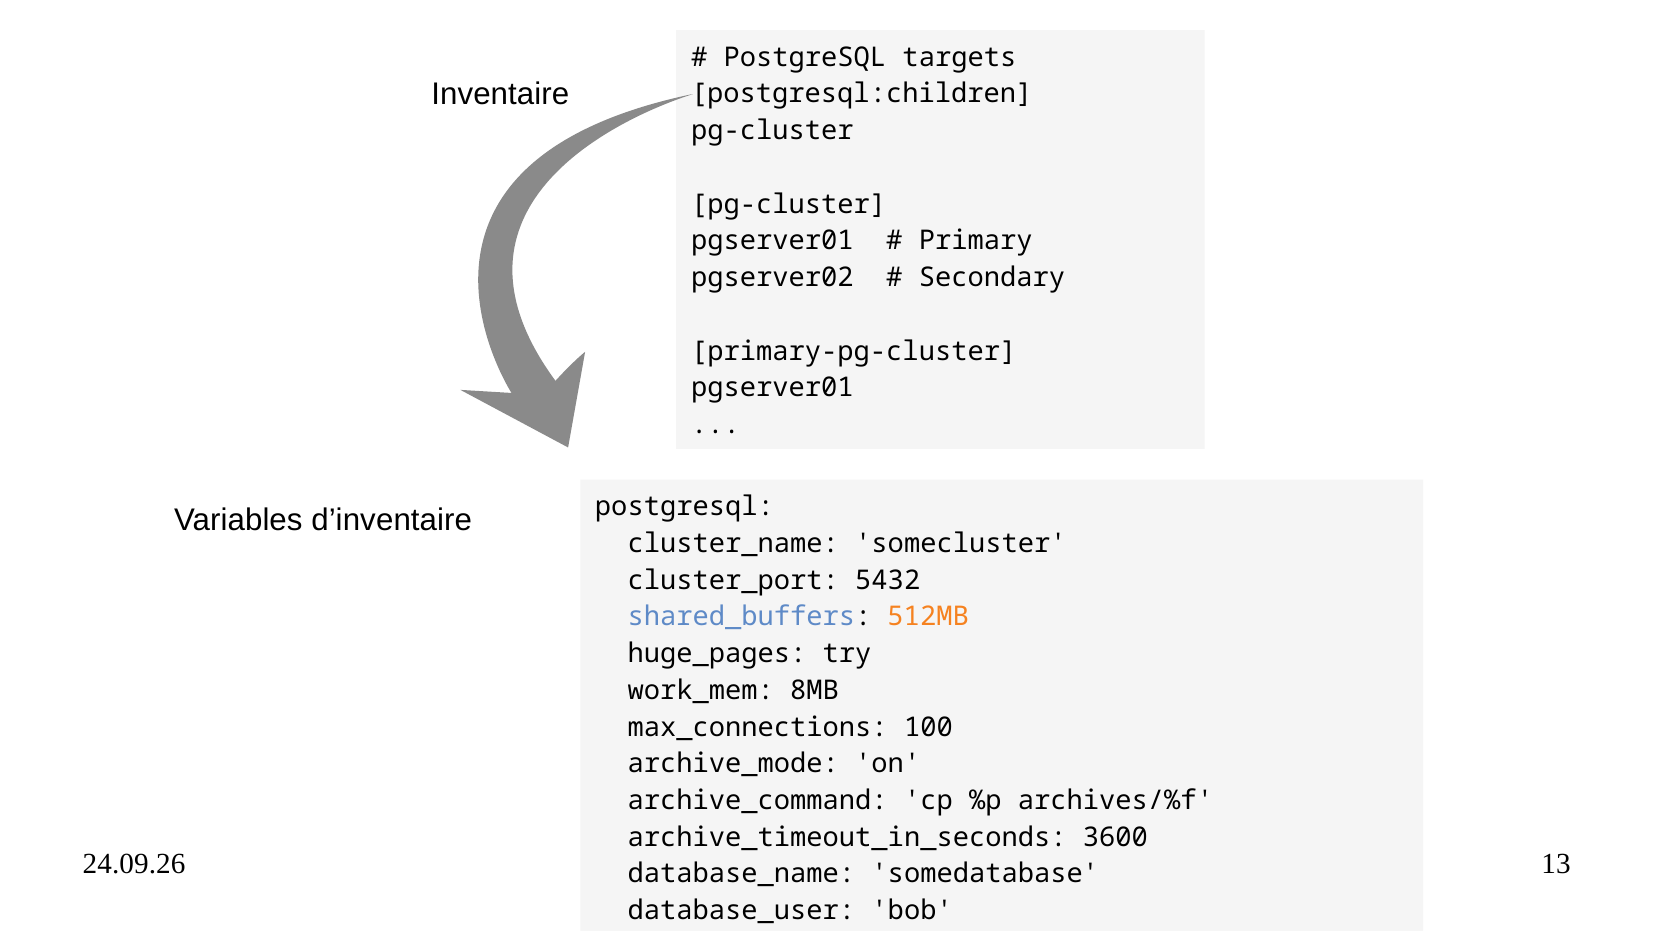

# PostgreSQL targets
[postgresql:children]
pg-cluster
[pg-cluster]
pgserver01 # Primary
pgserver02 # Secondary
[primary-pg-cluster]
pgserver01
...
Inventaire
postgresql:
  cluster_name: 'somecluster'
 cluster_port: 5432
  shared_buffers: 512MB
  huge_pages: try
  work_mem: 8MB
  max_connections: 100
  archive_mode: 'on'
  archive_command: 'cp %p archives/%f'
  archive_timeout_in_seconds: 3600
 database_name: 'somedatabase'
 database_user: 'bob'
 ...
Variables d’inventaire
13